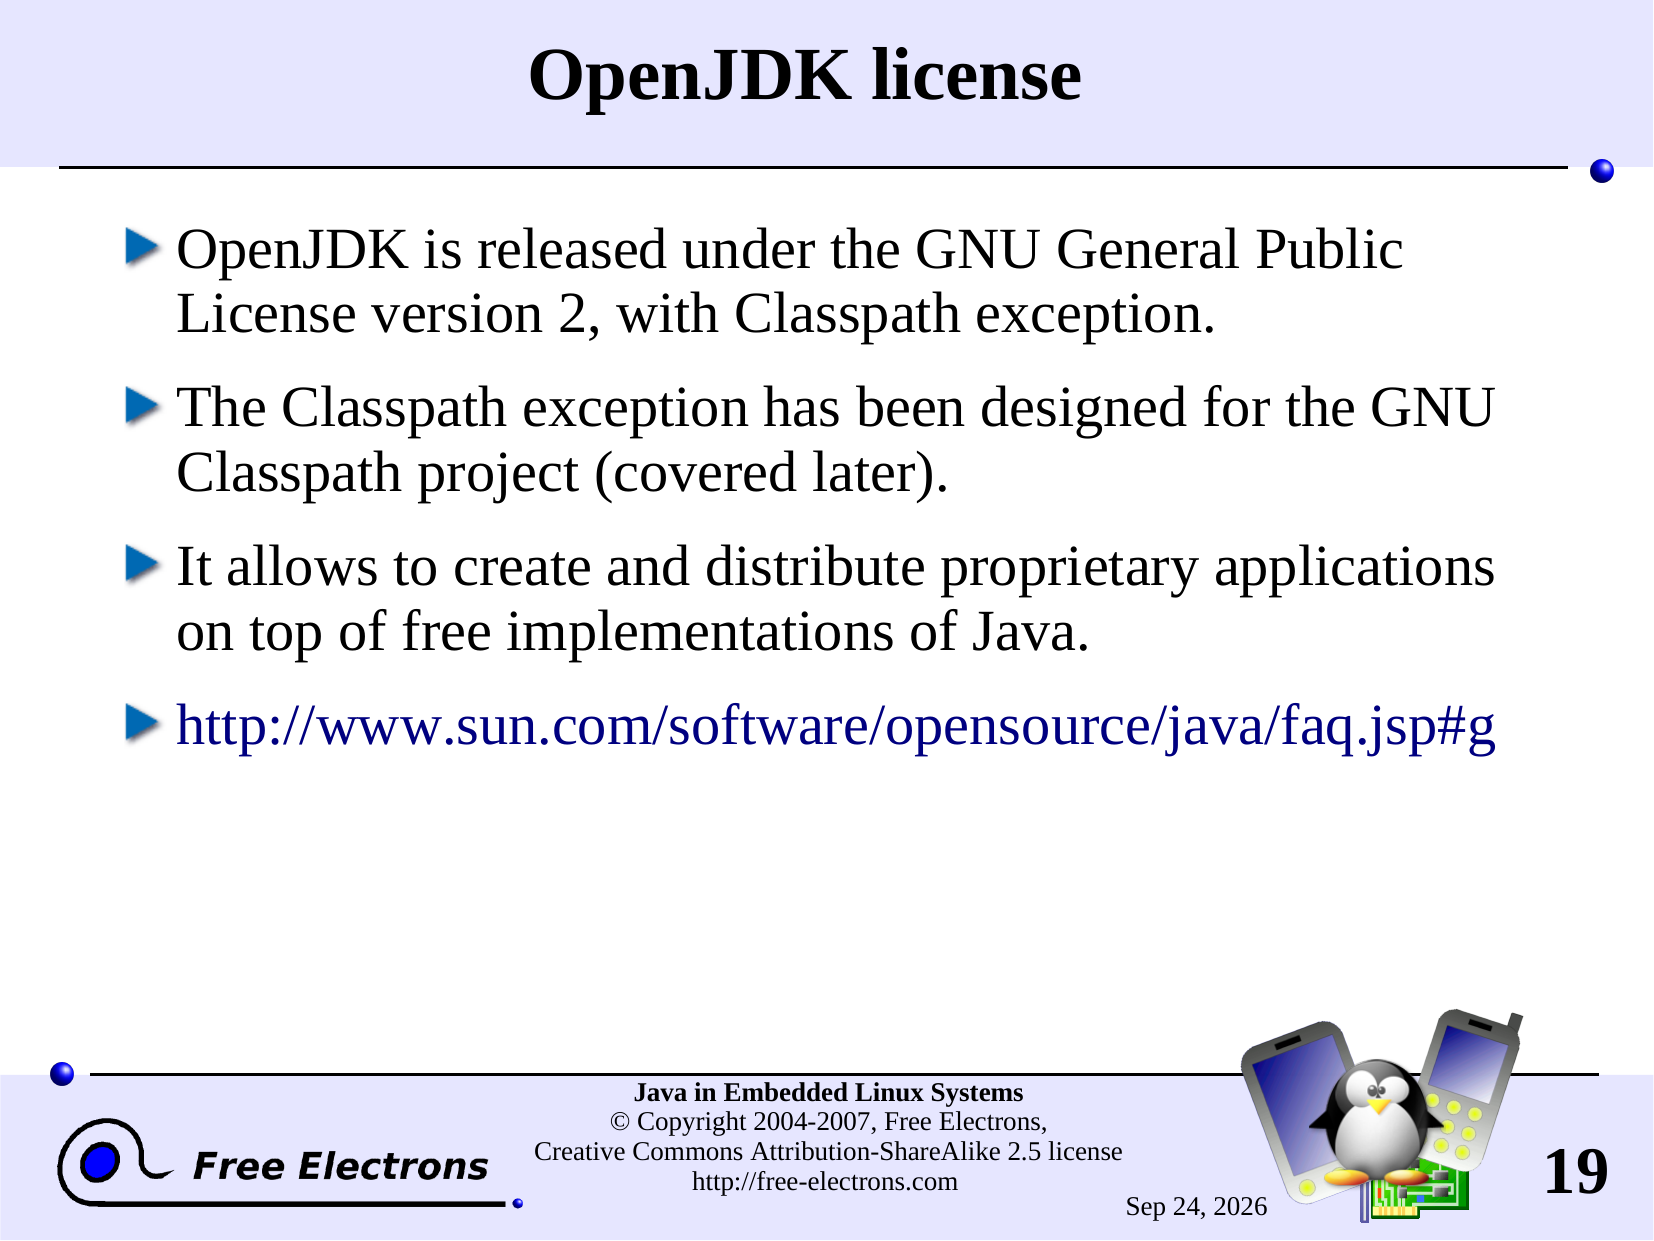

# OpenJDK license
OpenJDK is released under the GNU General Public License version 2, with Classpath exception.
The Classpath exception has been designed for the GNU Classpath project (covered later).
It allows to create and distribute proprietary applications on top of free implementations of Java.
http://www.sun.com/software/opensource/java/faq.jsp#g